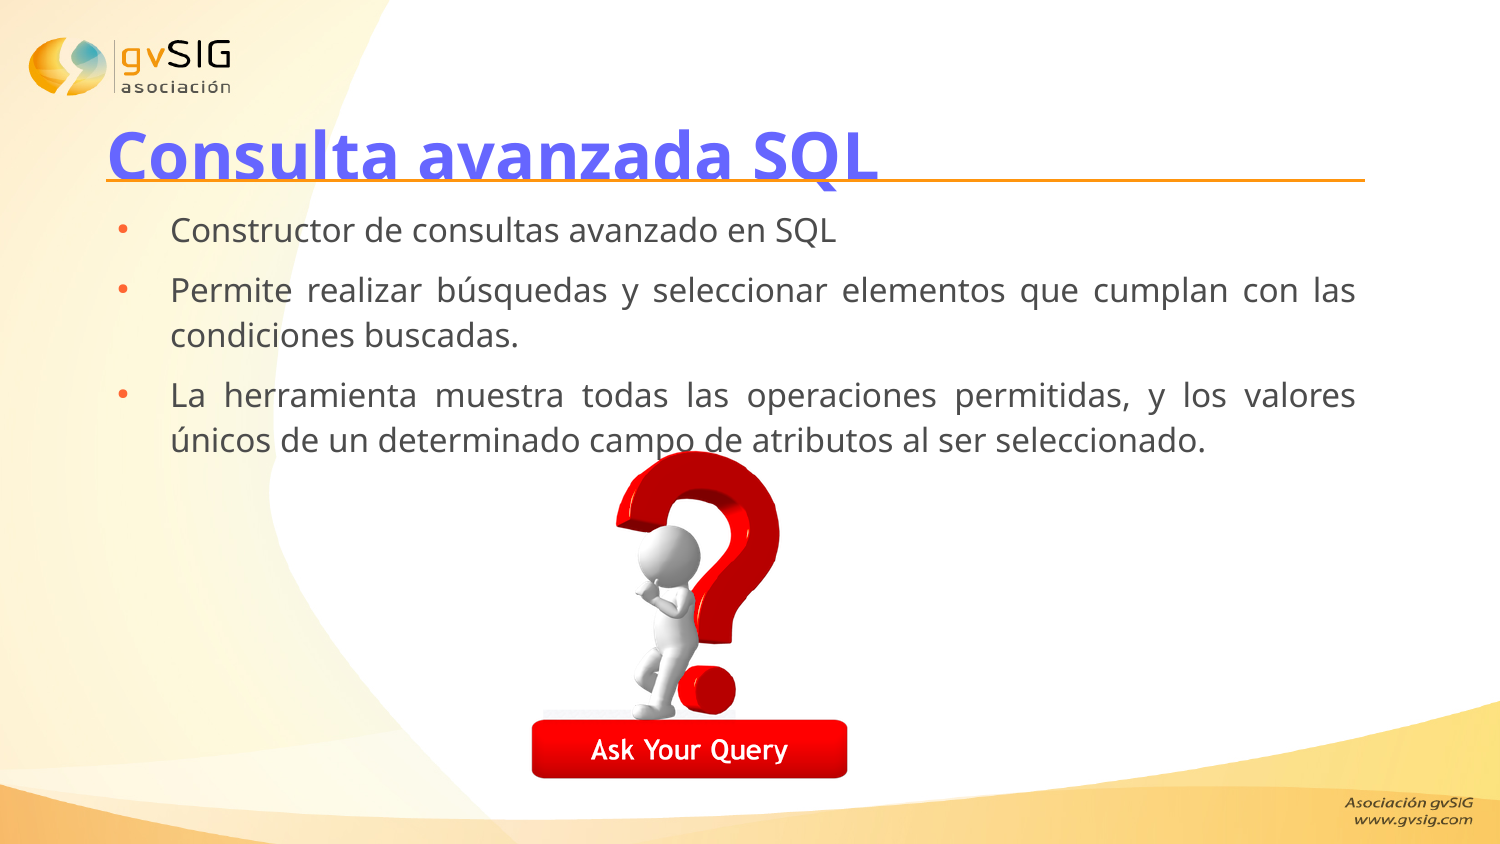

# Consulta avanzada SQL
Constructor de consultas avanzado en SQL
Permite realizar búsquedas y seleccionar elementos que cumplan con las condiciones buscadas.
La herramienta muestra todas las operaciones permitidas, y los valores únicos de un determinado campo de atributos al ser seleccionado.